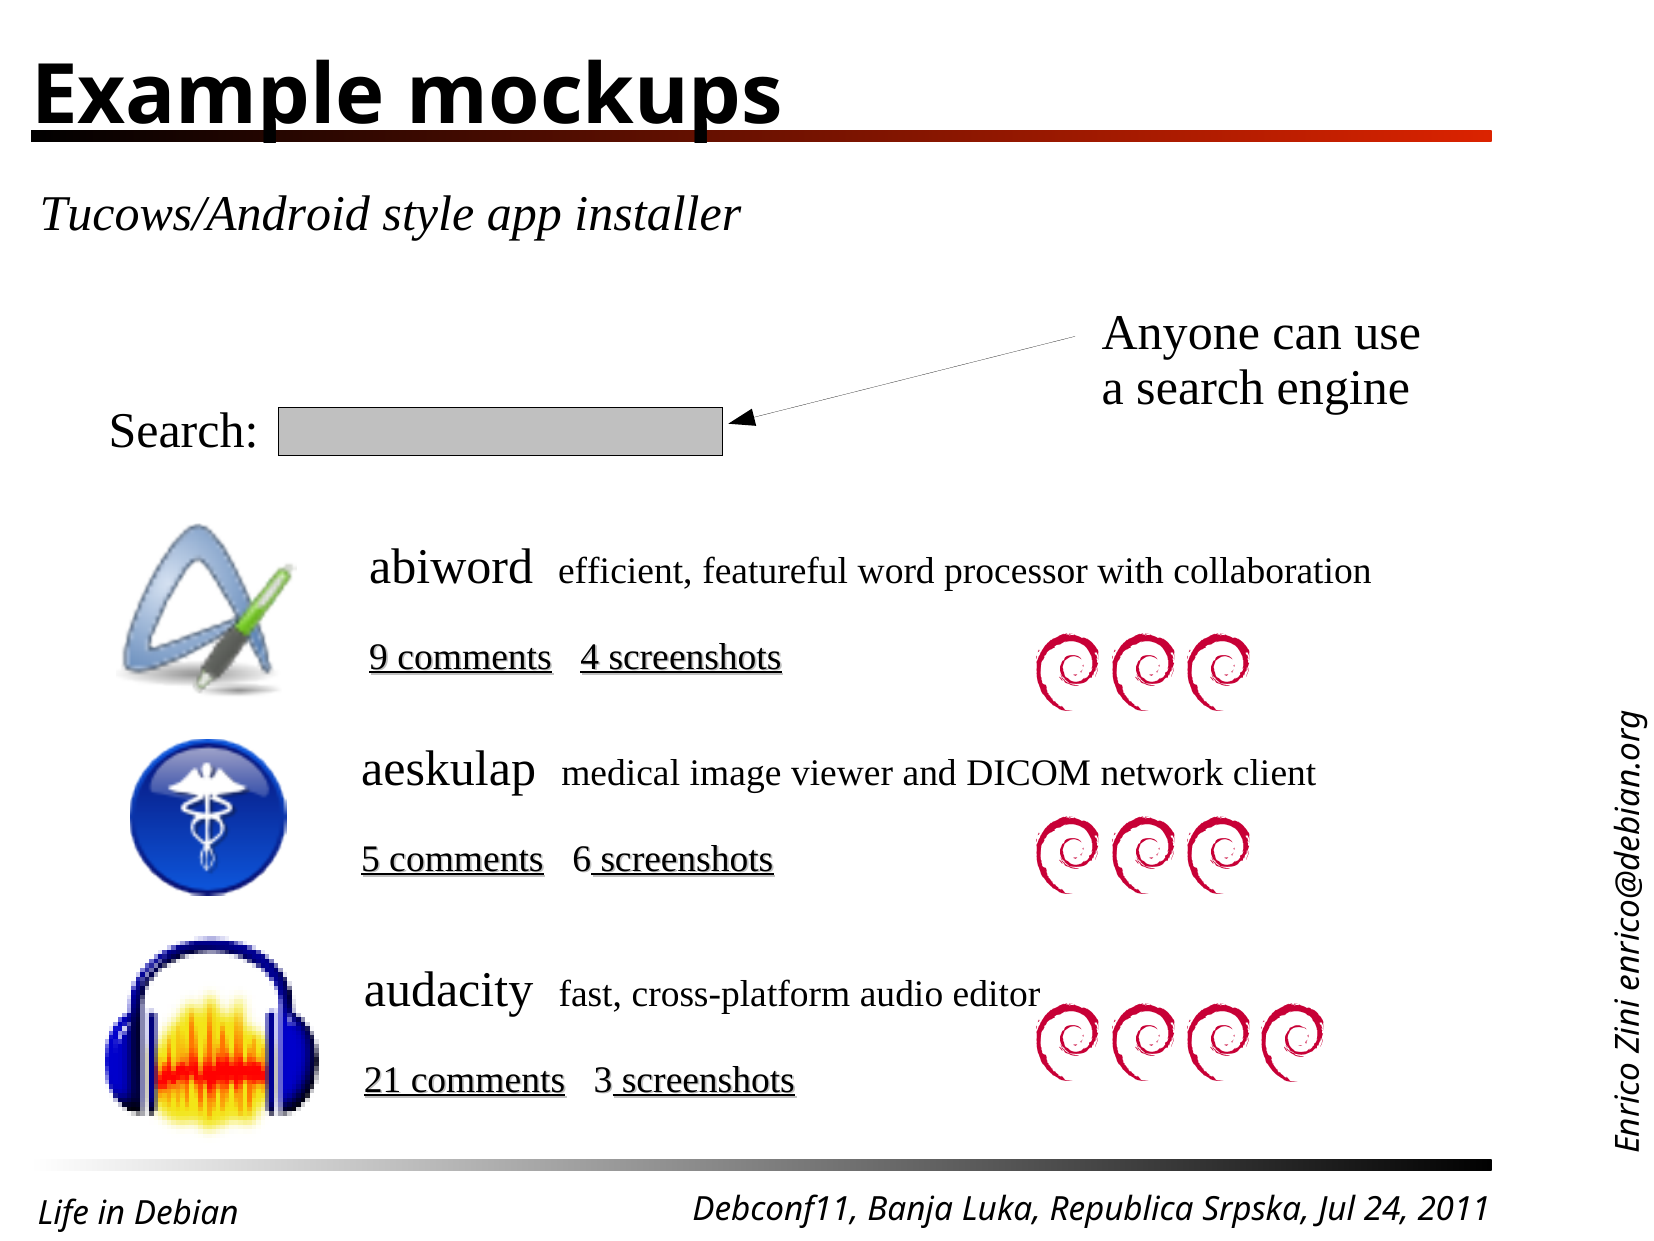

Example mockups
Tucows/Android style app installer
Anyone can use
a search engine
Search:
abiword efficient, featureful word processor with collaboration
9 comments 4 screenshots
aeskulap medical image viewer and DICOM network client
5 comments 6 screenshots
audacity fast, cross-platform audio editor
21 comments 3 screenshots